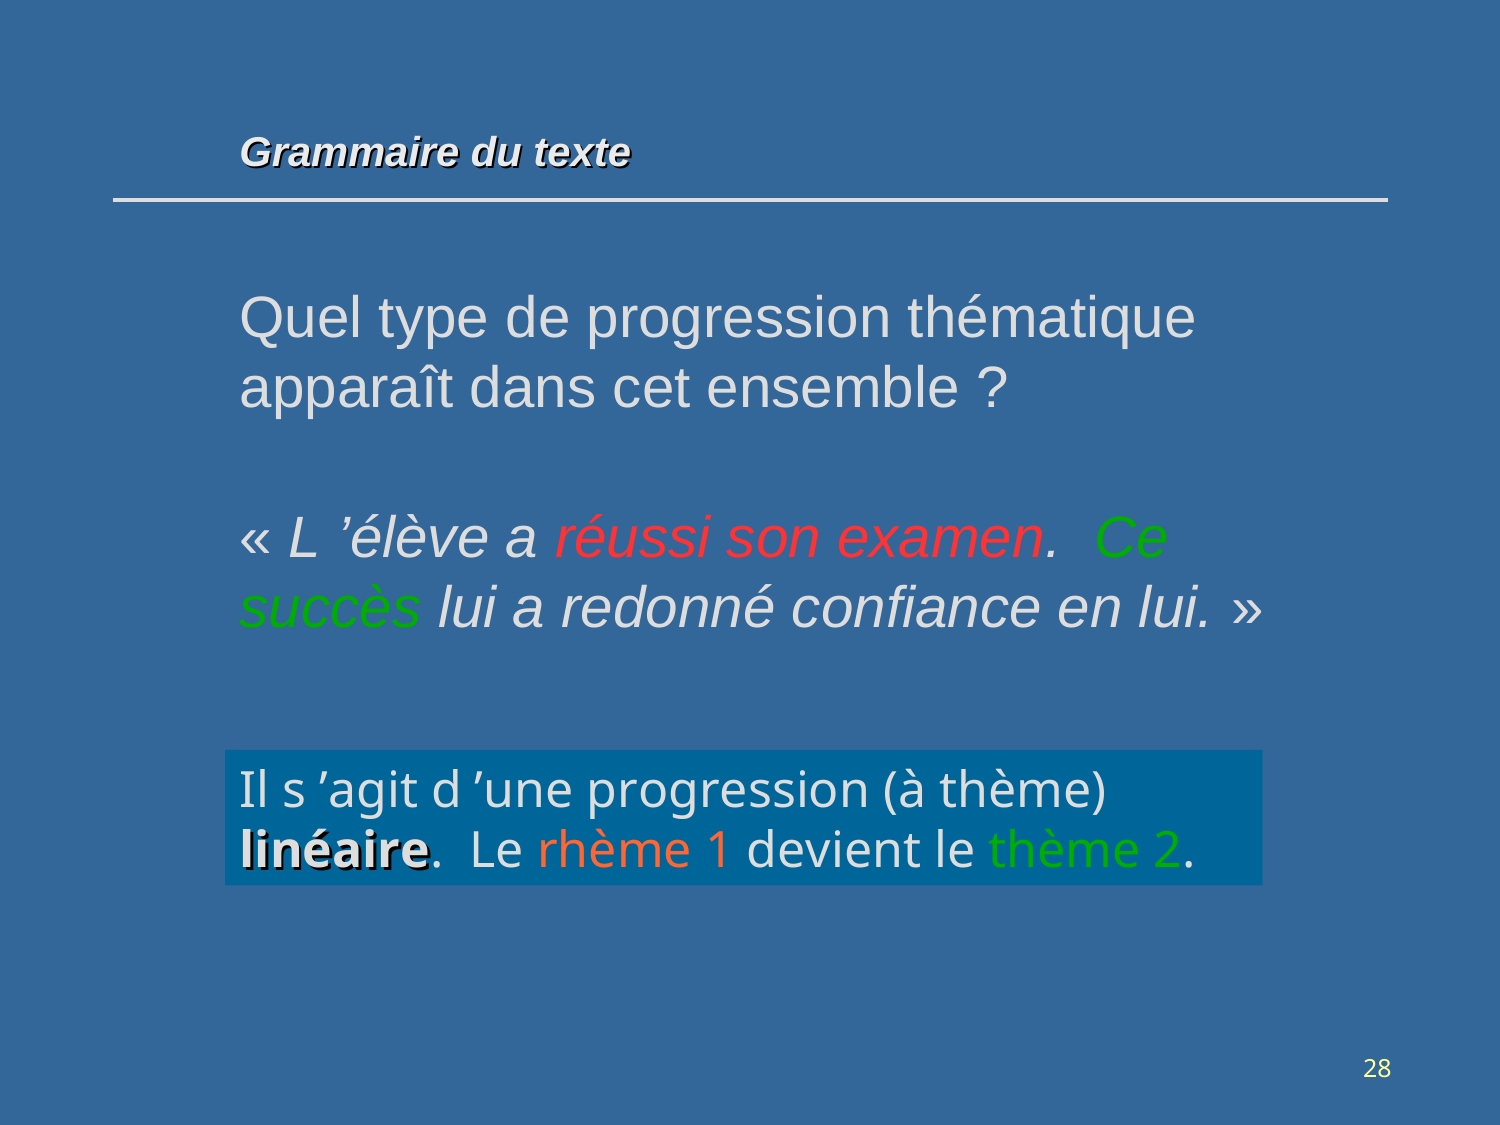

Grammaire du texte
Quel type de progression thématique apparaît dans cet ensemble ?
« L ’élève a réussi son examen. Ce succès lui a redonné confiance en lui. »
Il s ’agit d ’une progression (à thème) linéaire. Le rhème 1 devient le thème 2.
28